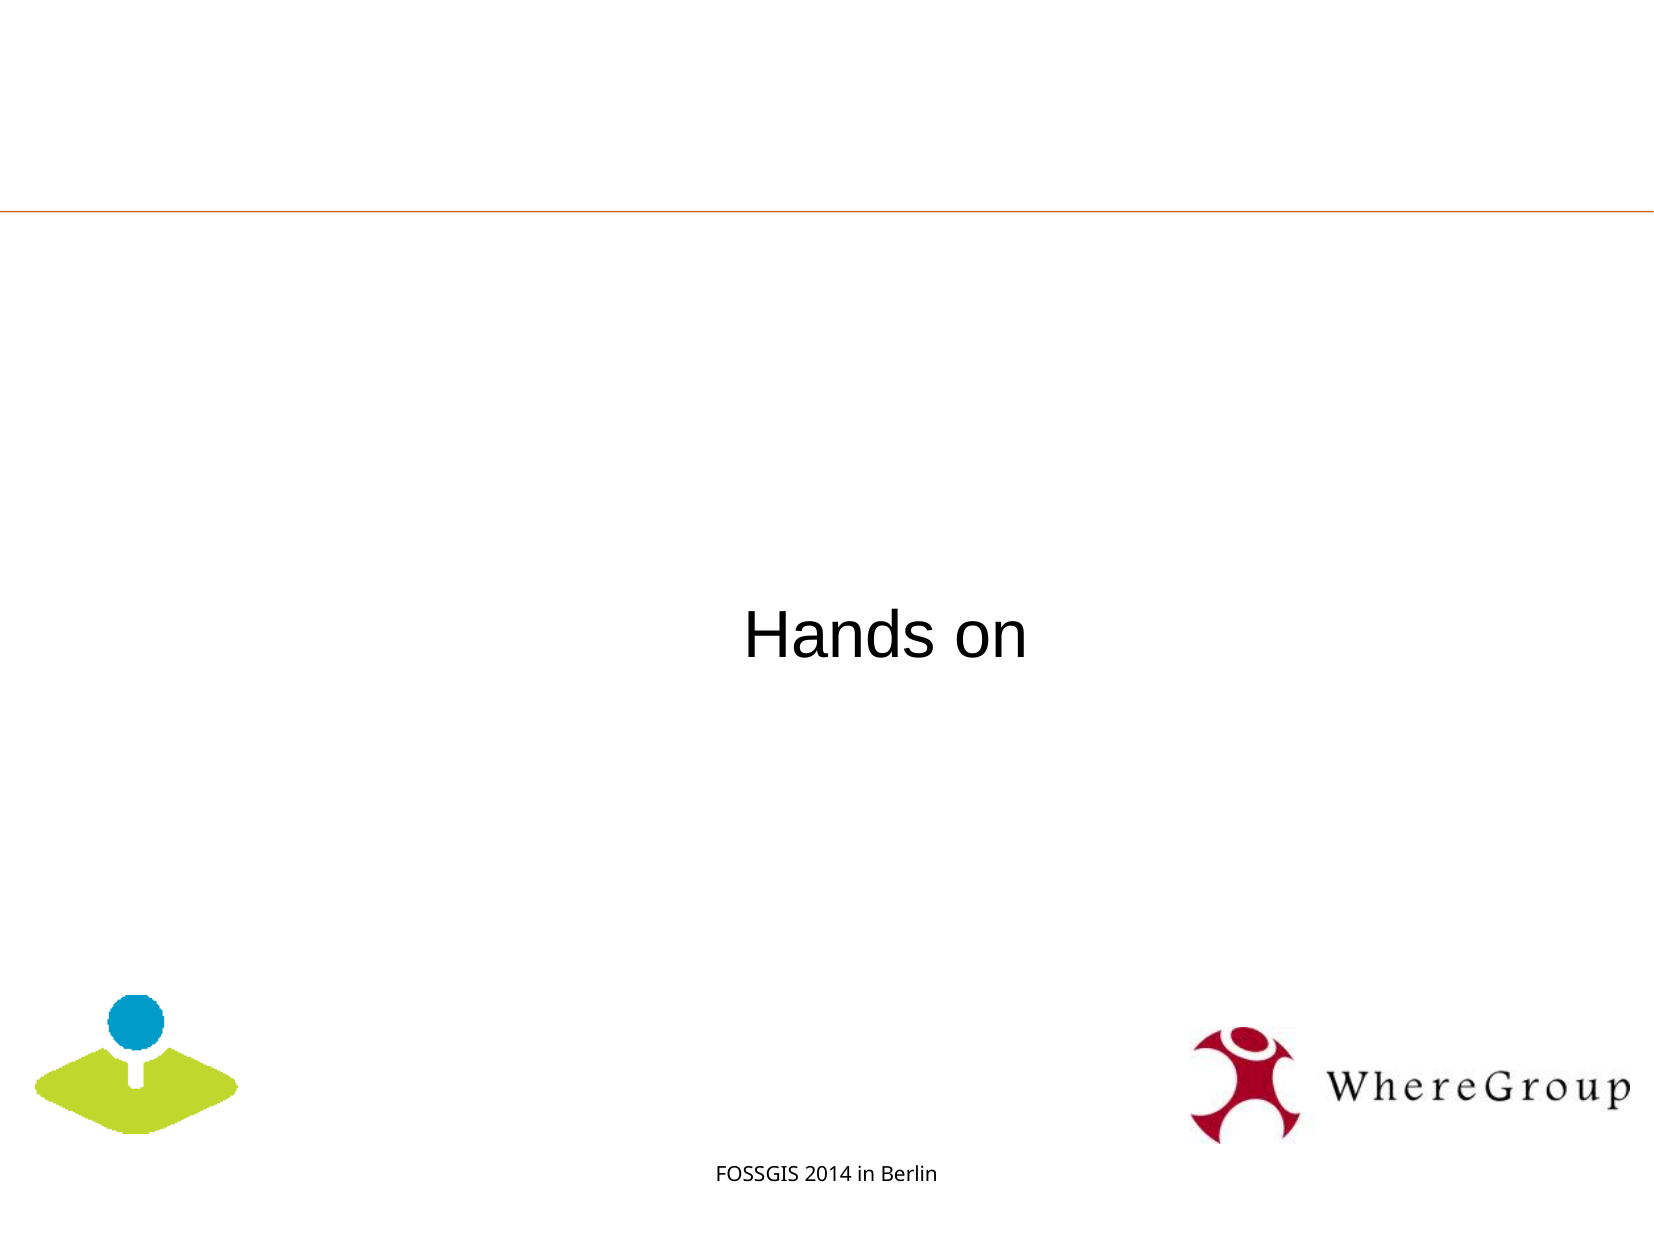

# Hands on
Mapbender - Einführung zum Mapbender Projekt (Astrid Ede)